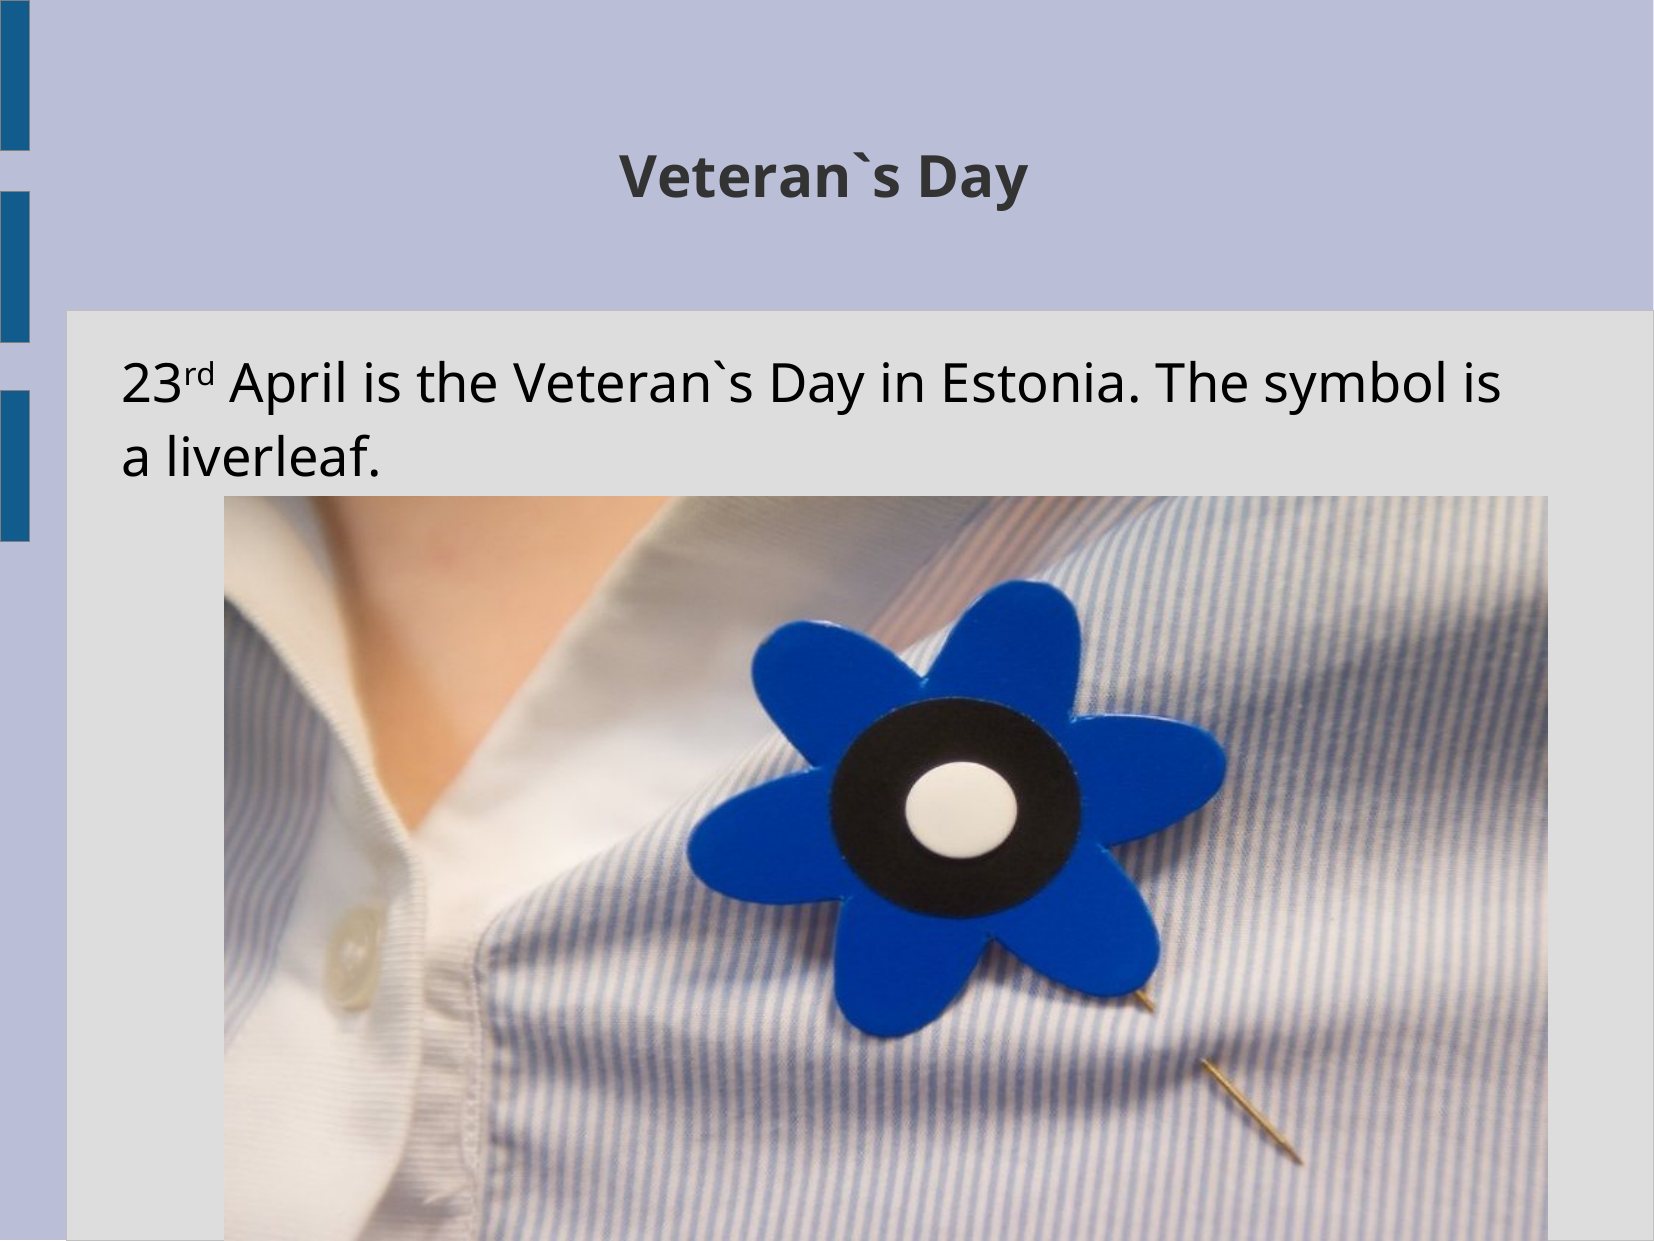

# Veteran`s Day
23rd April is the Veteran`s Day in Estonia. The symbol is a liverleaf.